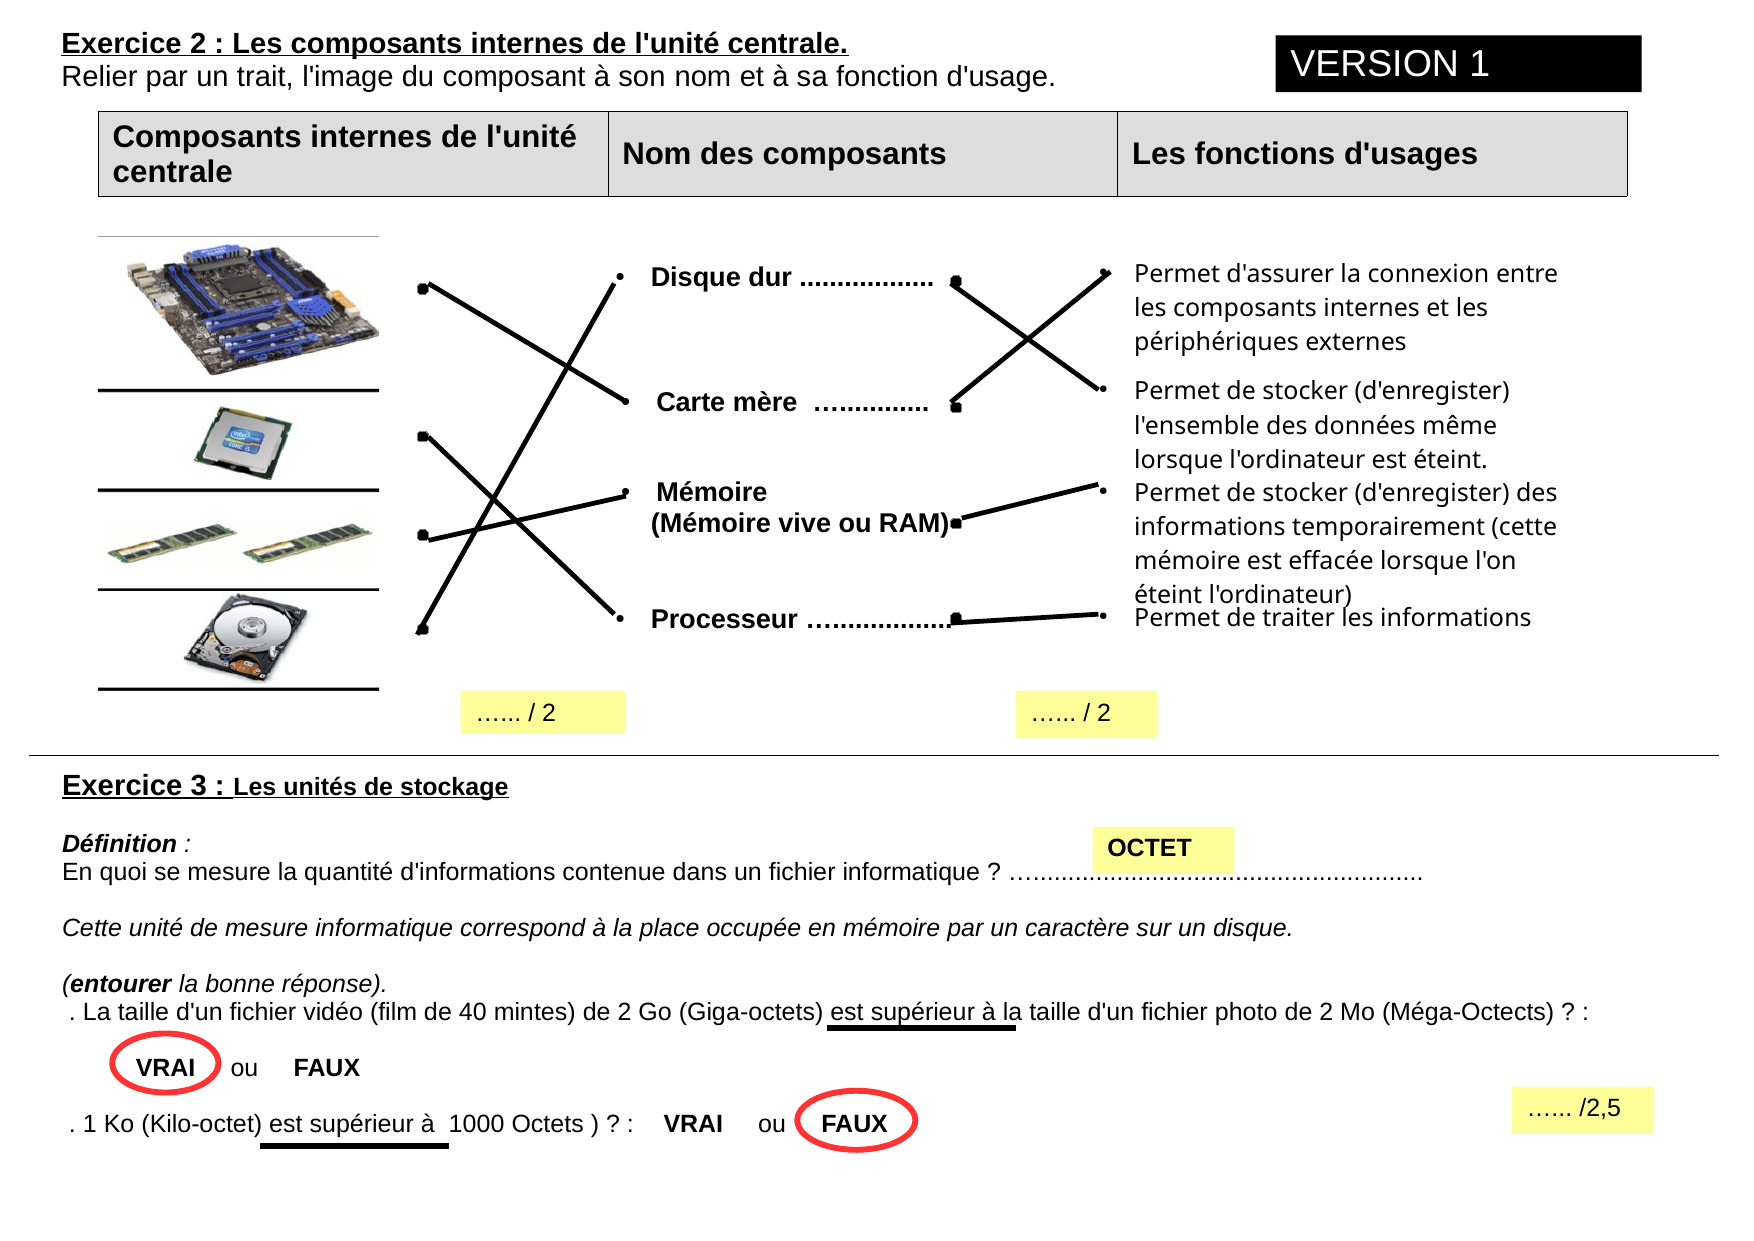

Exercice 2 : Les composants internes de l'unité centrale.
Relier par un trait, l'image du composant à son nom et à sa fonction d'usage.
VERSION 1
| Composants internes de l'unité centrale | Nom des composants | Les fonctions d'usages |
| --- | --- | --- |
Permet d'assurer la connexion entre les composants internes et les périphériques externes
Disque dur ..................
Permet de stocker (d'enregister) l'ensemble des données même lorsque l'ordinateur est éteint.
Carte mère …............
Permet de stocker (d'enregister) des informations temporairement (cette mémoire est effacée lorsque l'on éteint l'ordinateur)
Mémoire
 (Mémoire vive ou RAM)
Permet de traiter les informations
Processeur …................
…... / 2
…... / 2
Exercice 3 : Les unités de stockage
Définition :
En quoi se mesure la quantité d'informations contenue dans un fichier informatique ? …........................................................
Cette unité de mesure informatique correspond à la place occupée en mémoire par un caractère sur un disque.
(entourer la bonne réponse).
 . La taille d'un fichier vidéo (film de 40 mintes) de 2 Go (Giga-octets) est supérieur à la taille d'un fichier photo de 2 Mo (Méga-Octects) ? :
	VRAI ou FAUX
 . 1 Ko (Kilo-octet) est supérieur à 1000 Octets ) ? : VRAI ou FAUX
OCTET
…... /2,5